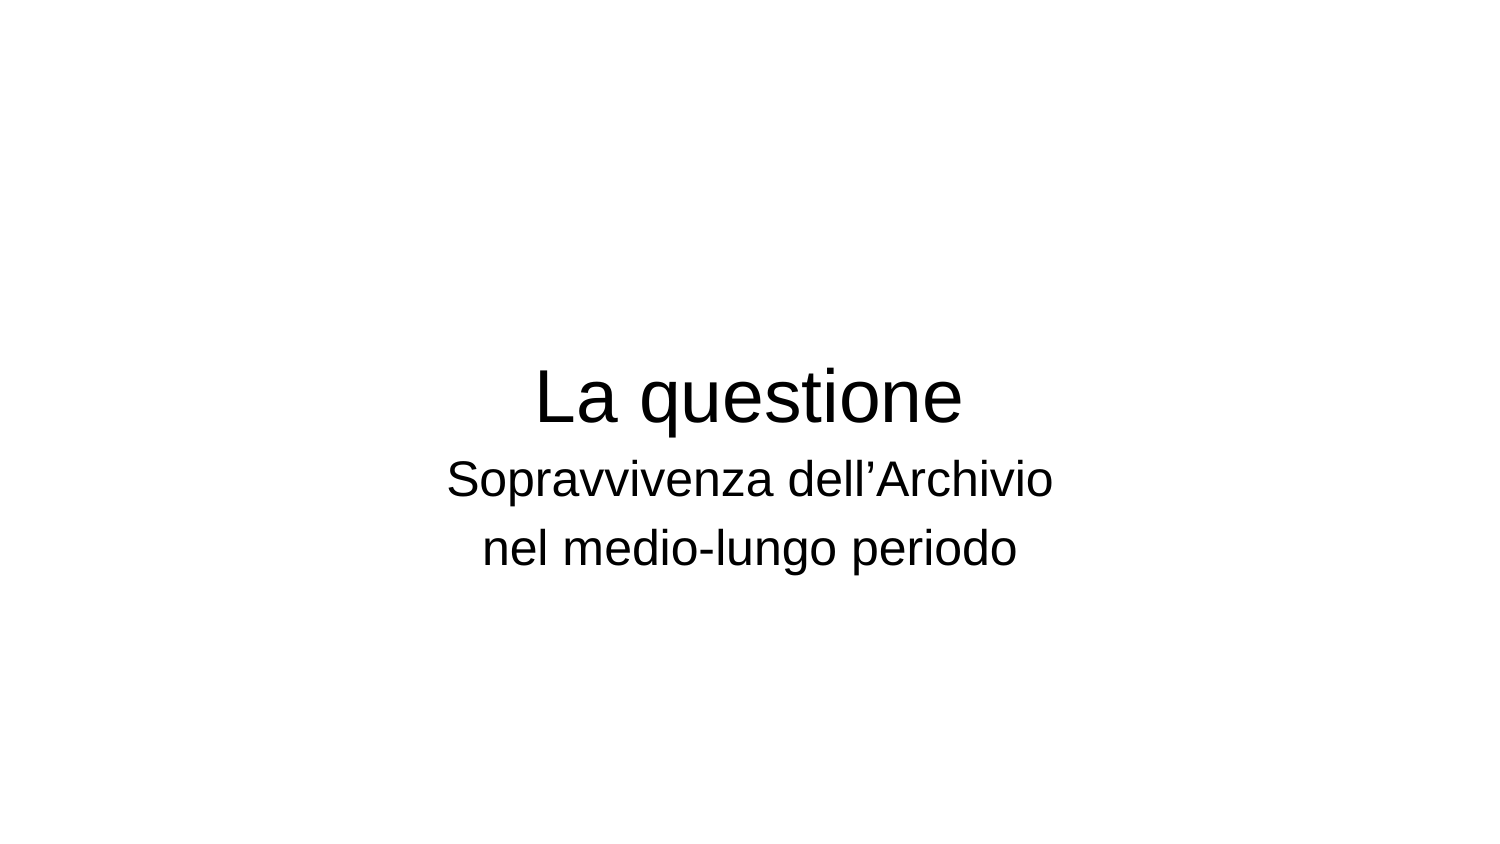

# La questione Sopravvivenza dell’Archivio nel medio-lungo periodo